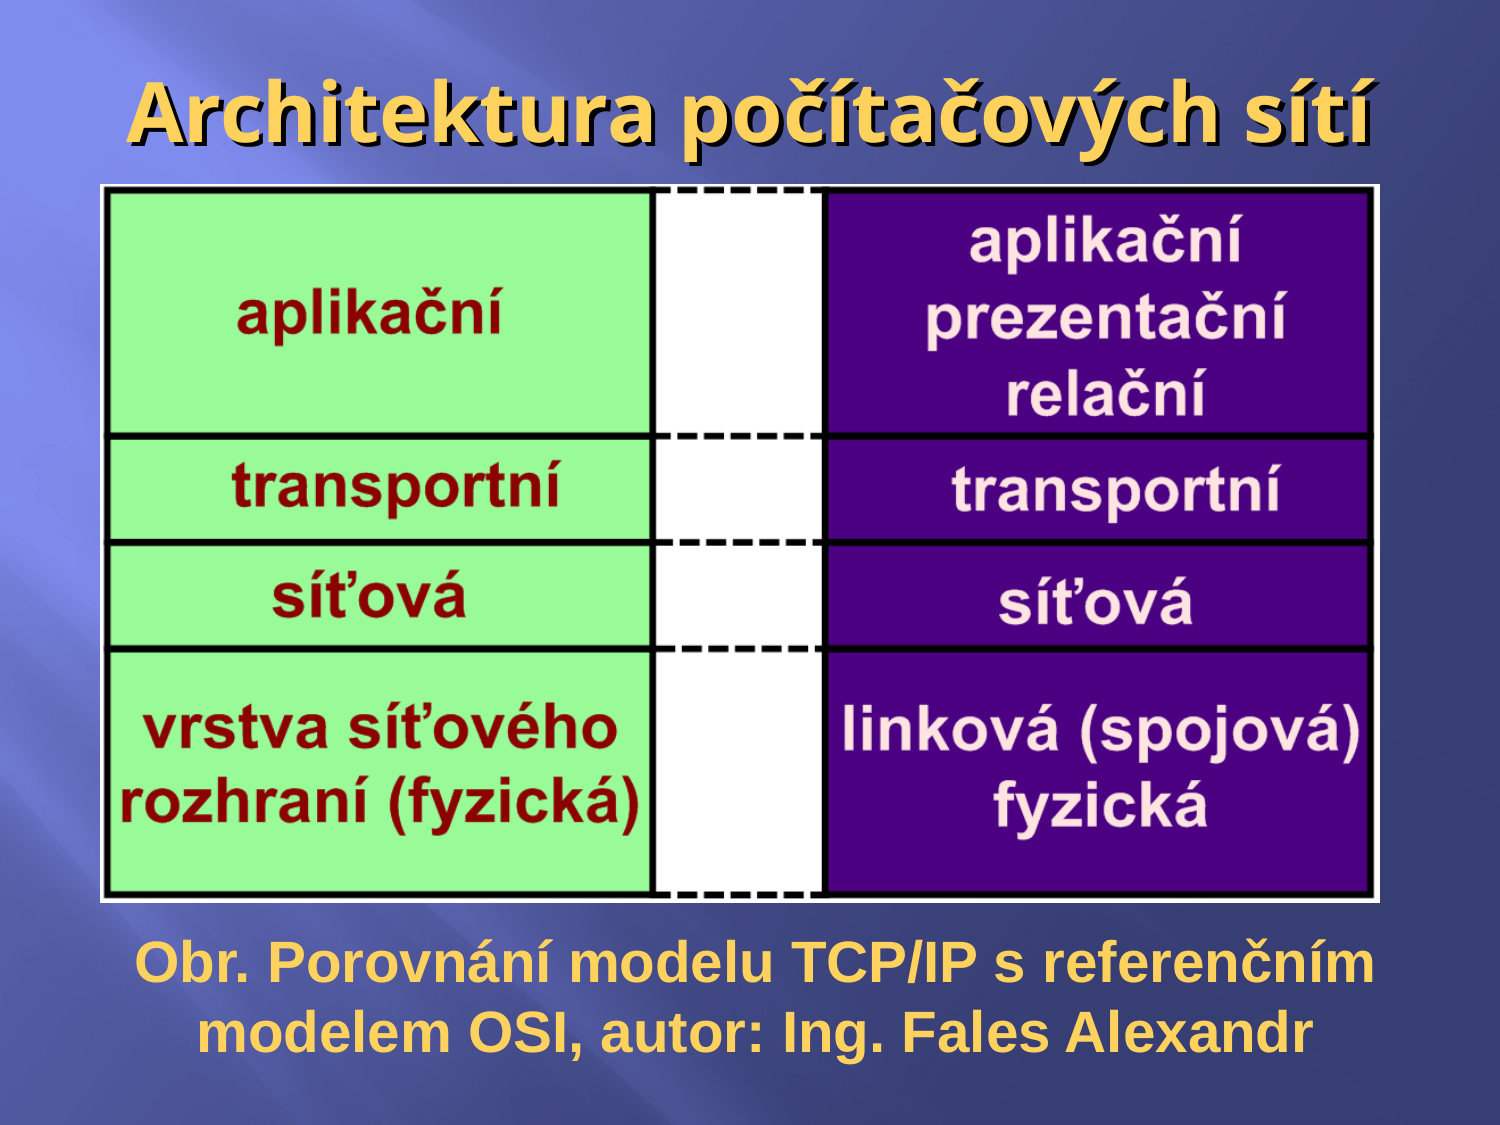

# Architektura počítačových sítí
Obr. Porovnání modelu TCP/IP s referenčním modelem OSI, autor: Ing. Fales Alexandr